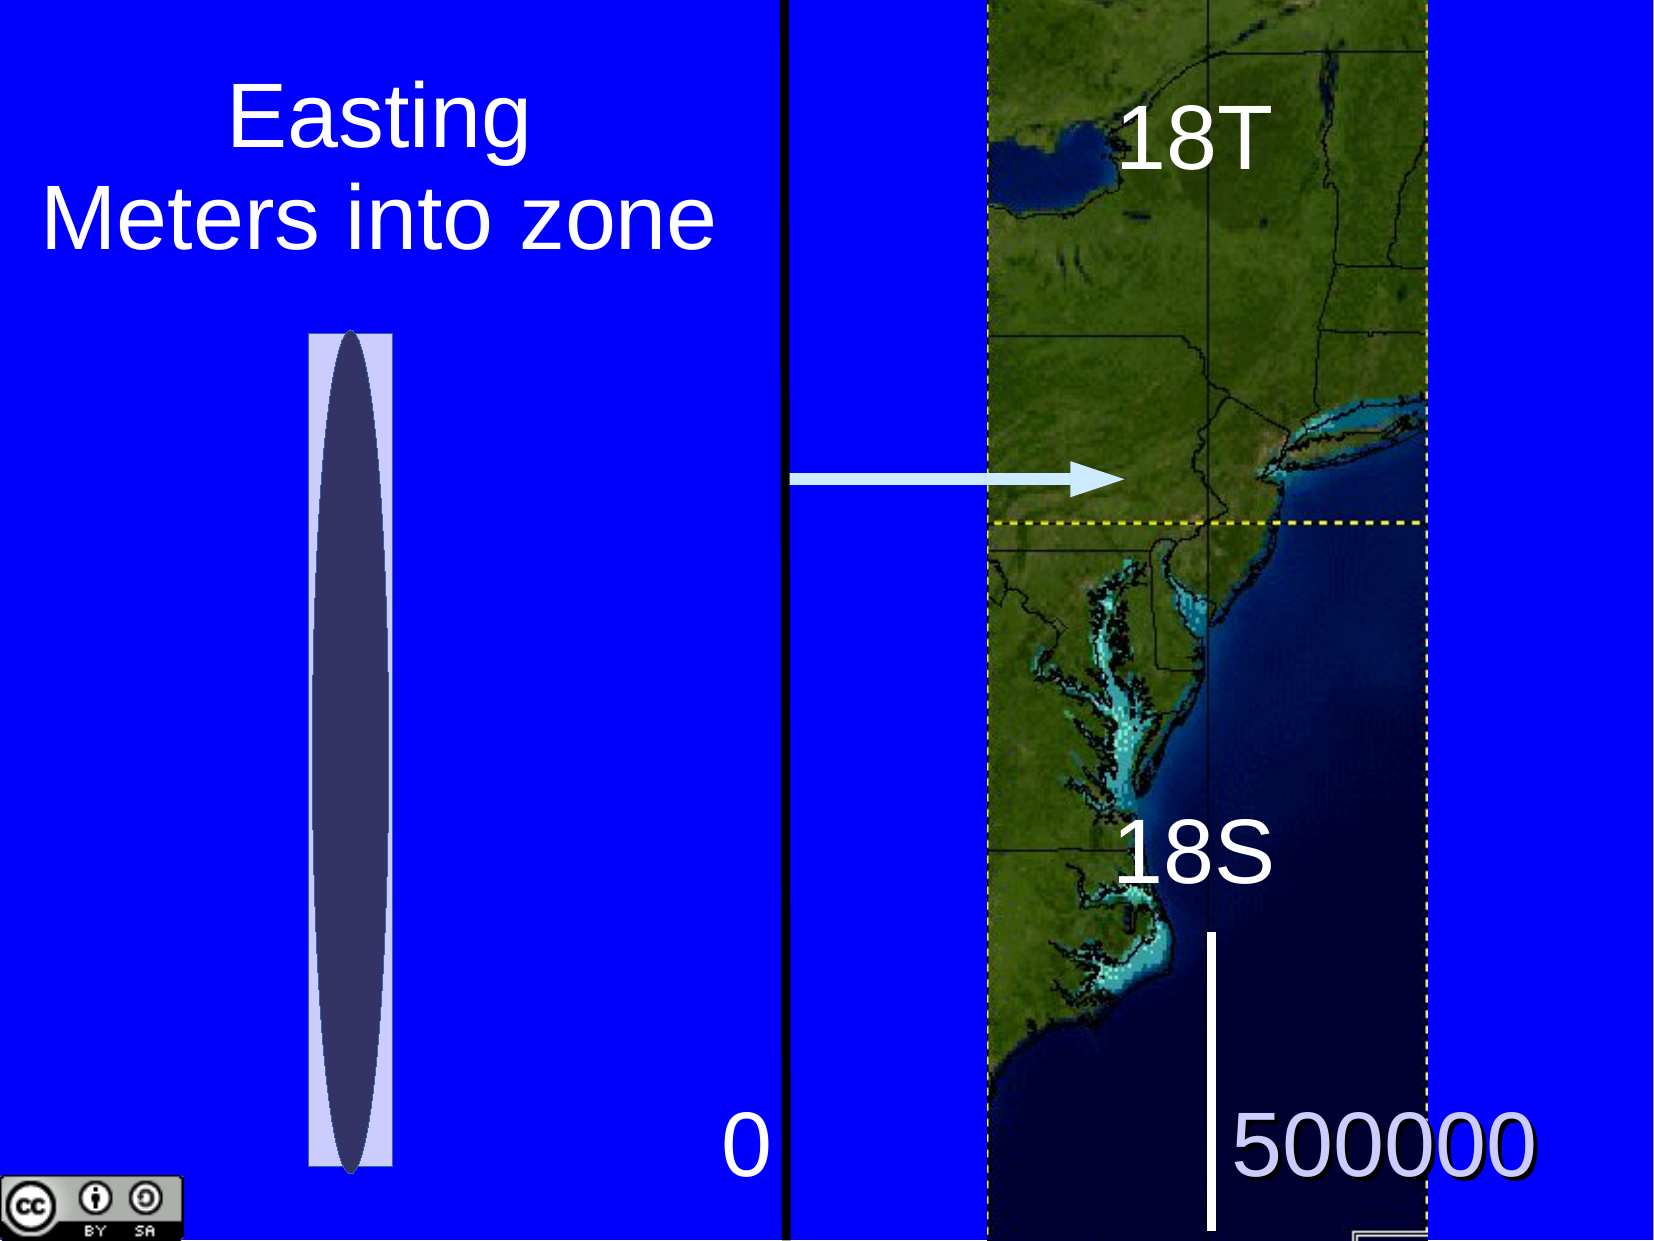

18T
# Easting Meters into zone
18S
0
500000